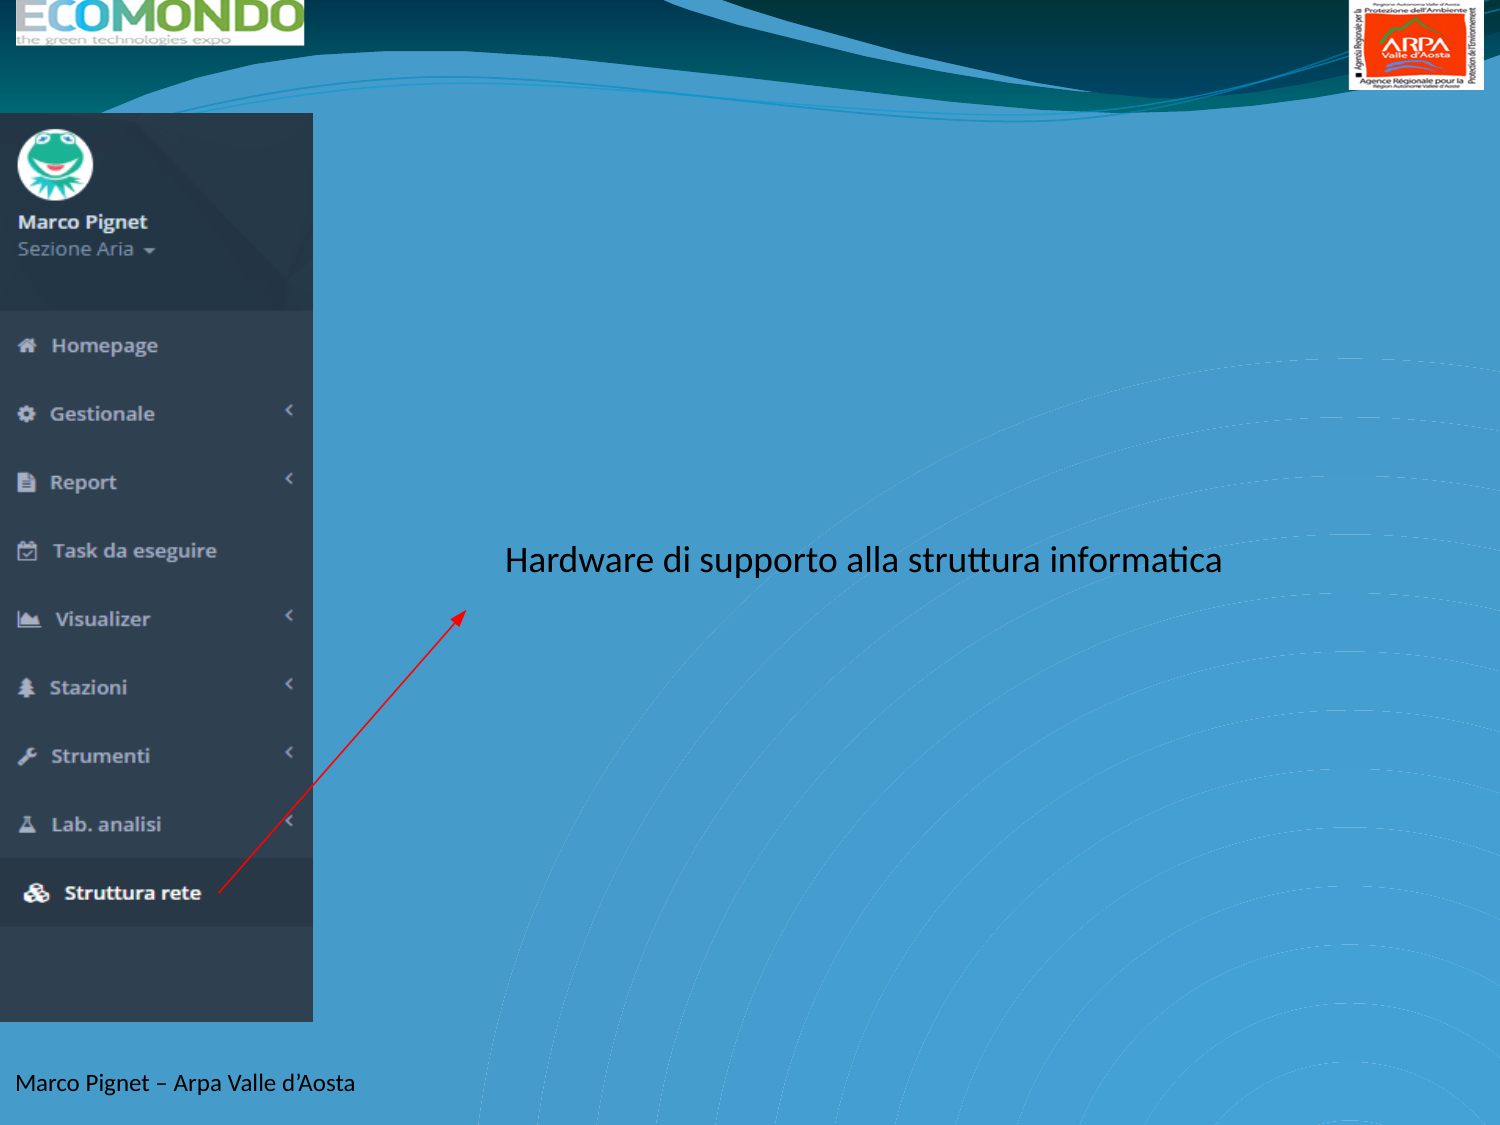

Hardware di supporto alla struttura informatica
Marco Pignet – Arpa Valle d’Aosta